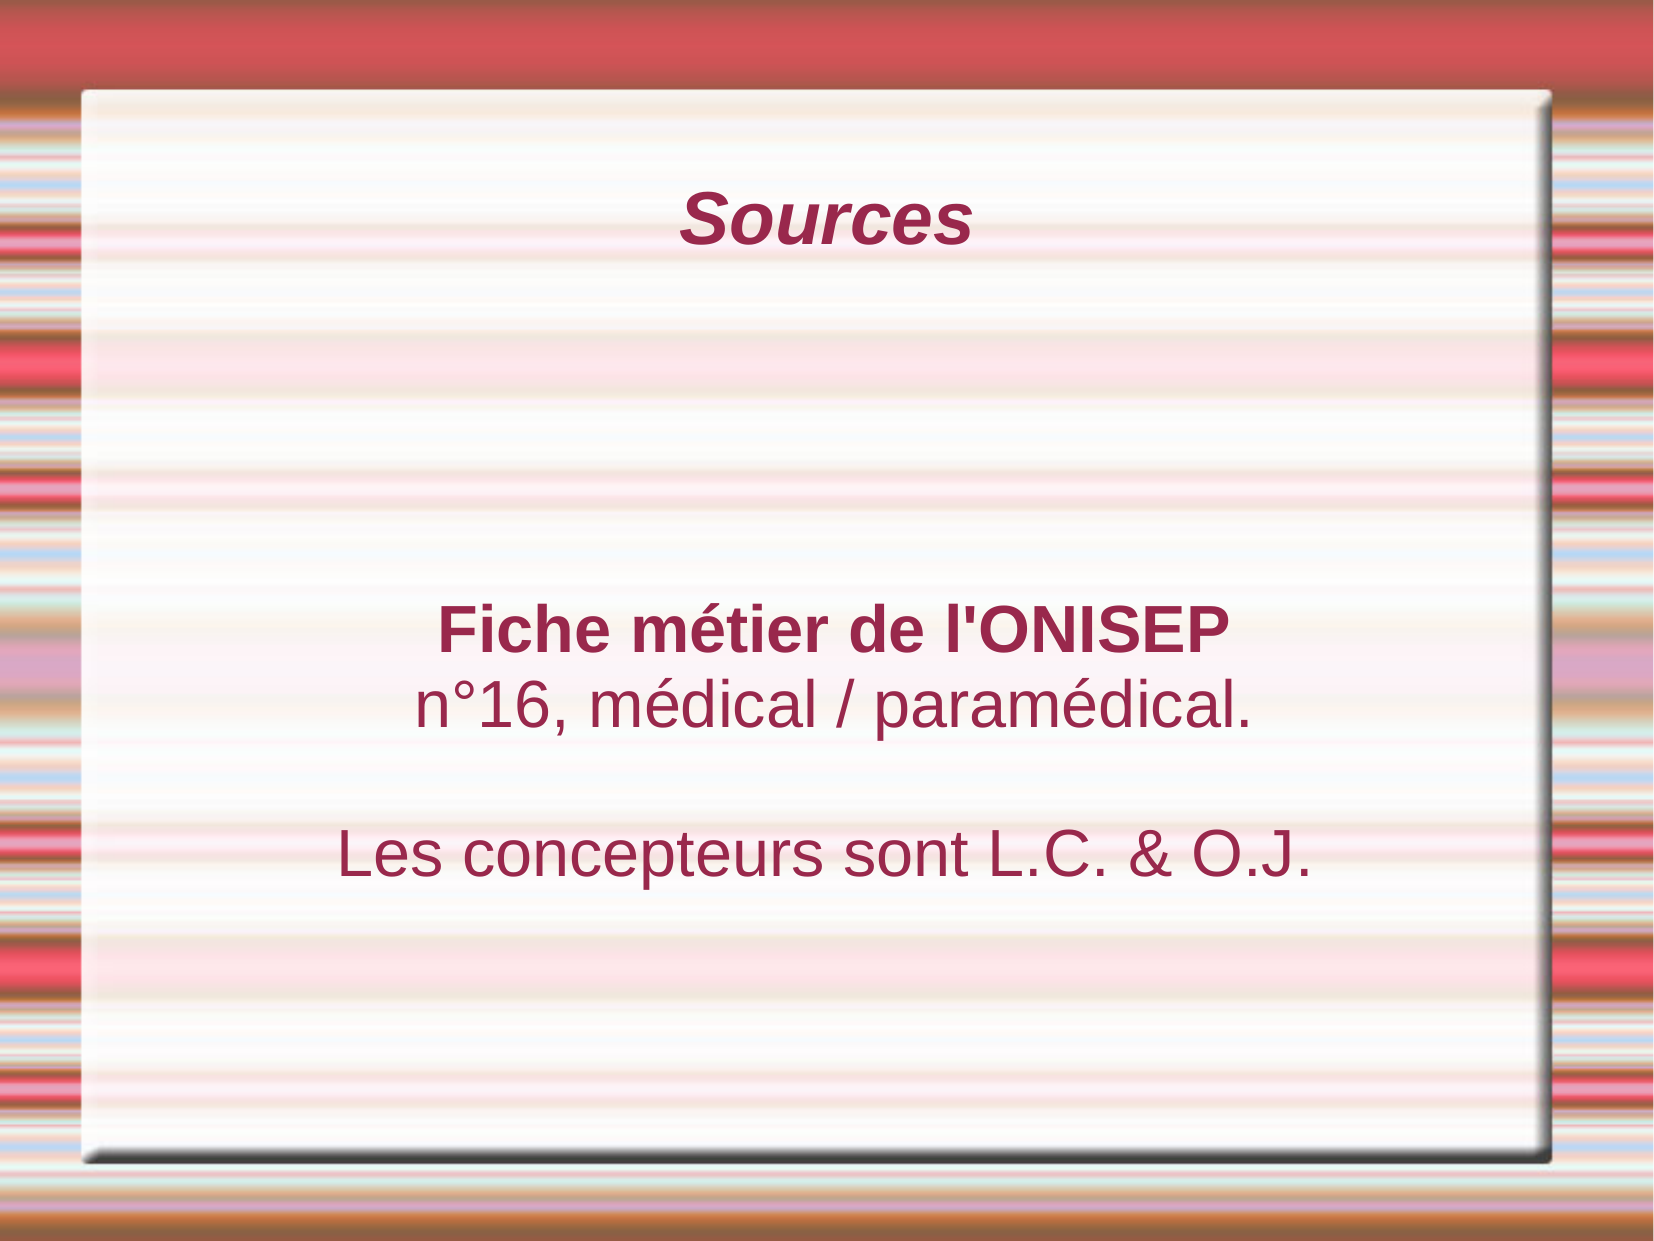

# Sources
 Fiche métier de l'ONISEP
 n°16, médical / paramédical.
Les concepteurs sont L.C. & O.J.